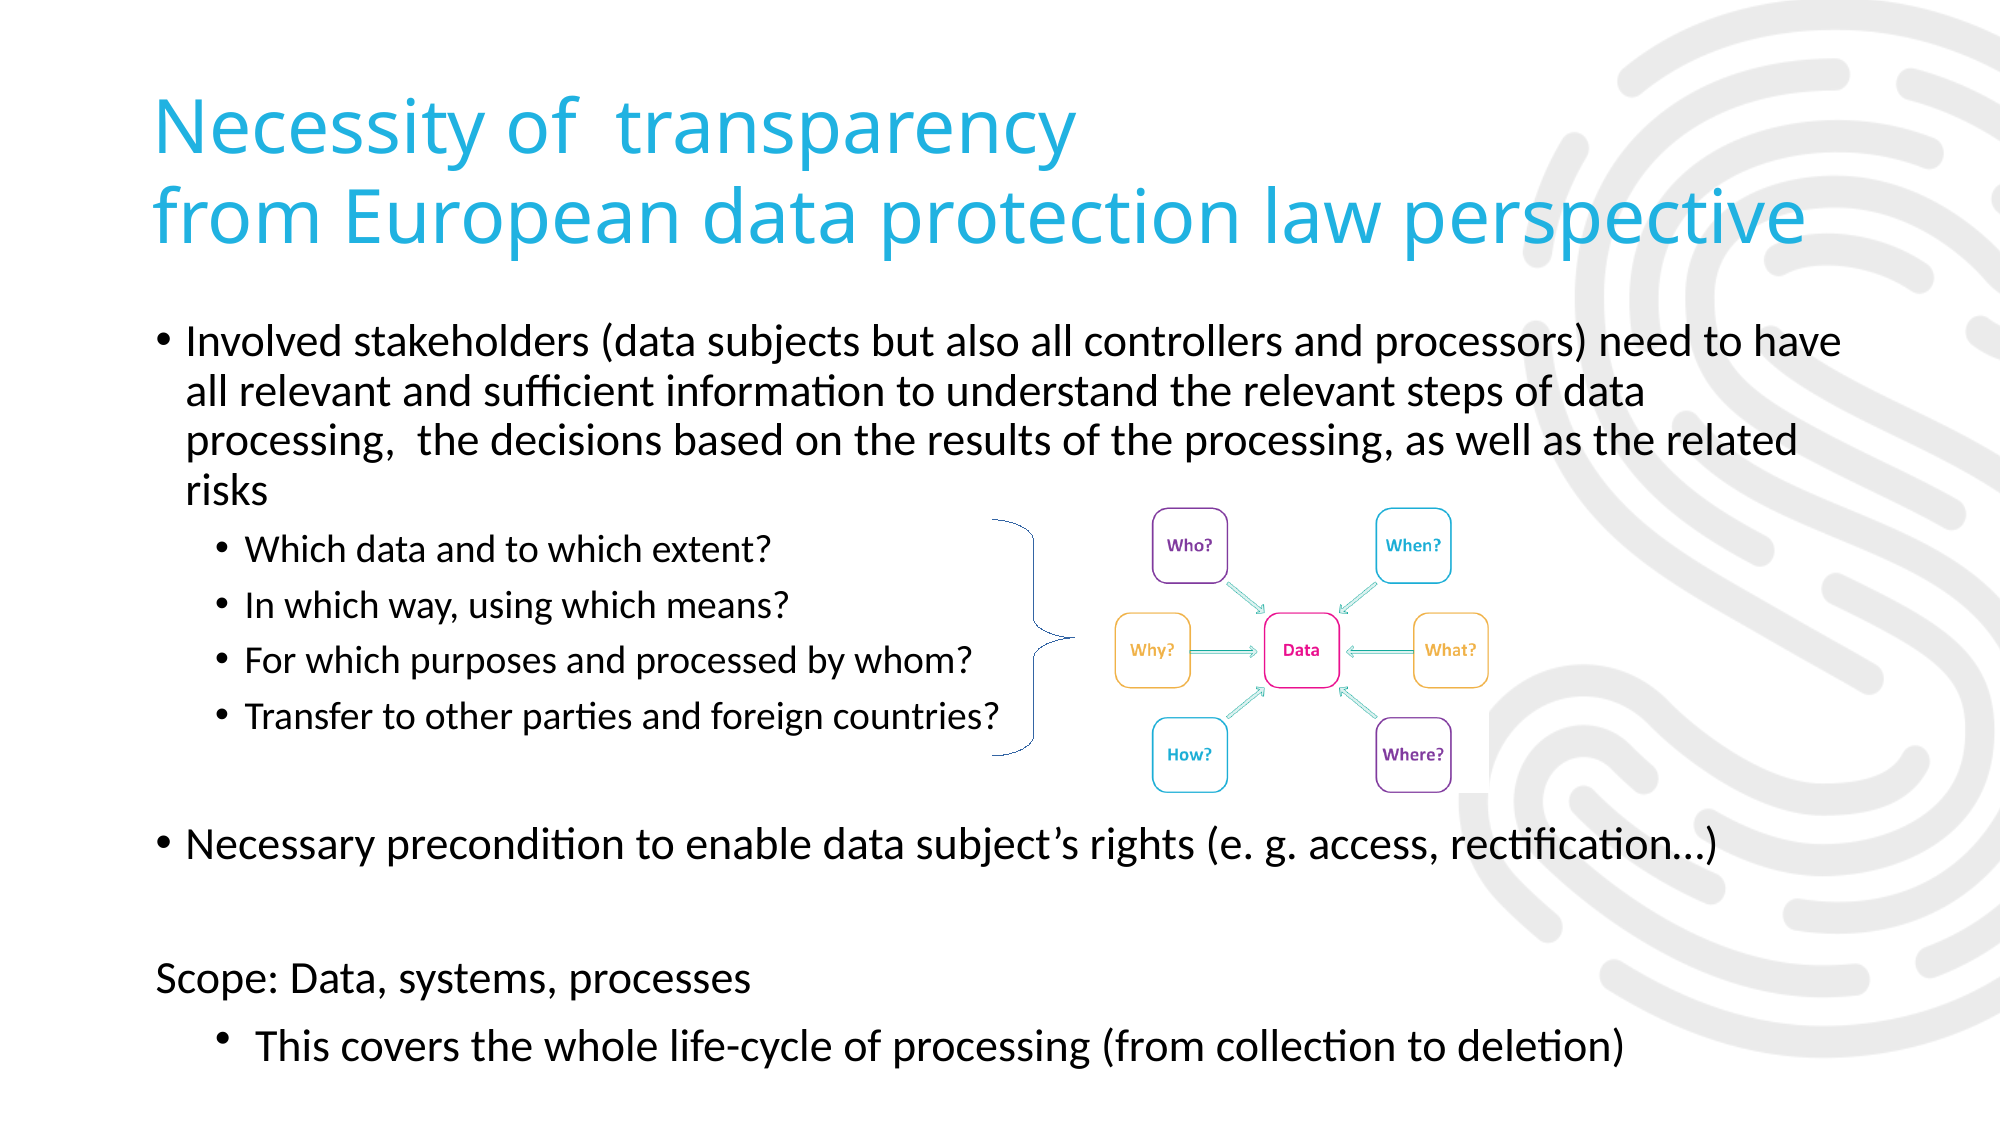

# Necessity of transparency from European data protection law perspective
Involved stakeholders (data subjects but also all controllers and processors) need to have all relevant and sufficient information to understand the relevant steps of data processing, the decisions based on the results of the processing, as well as the related risks
Which data and to which extent?
In which way, using which means?
For which purposes and processed by whom?
Transfer to other parties and foreign countries?
Necessary precondition to enable data subject’s rights (e. g. access, rectification…)
Scope: Data, systems, processes
 This covers the whole life-cycle of processing (from collection to deletion)